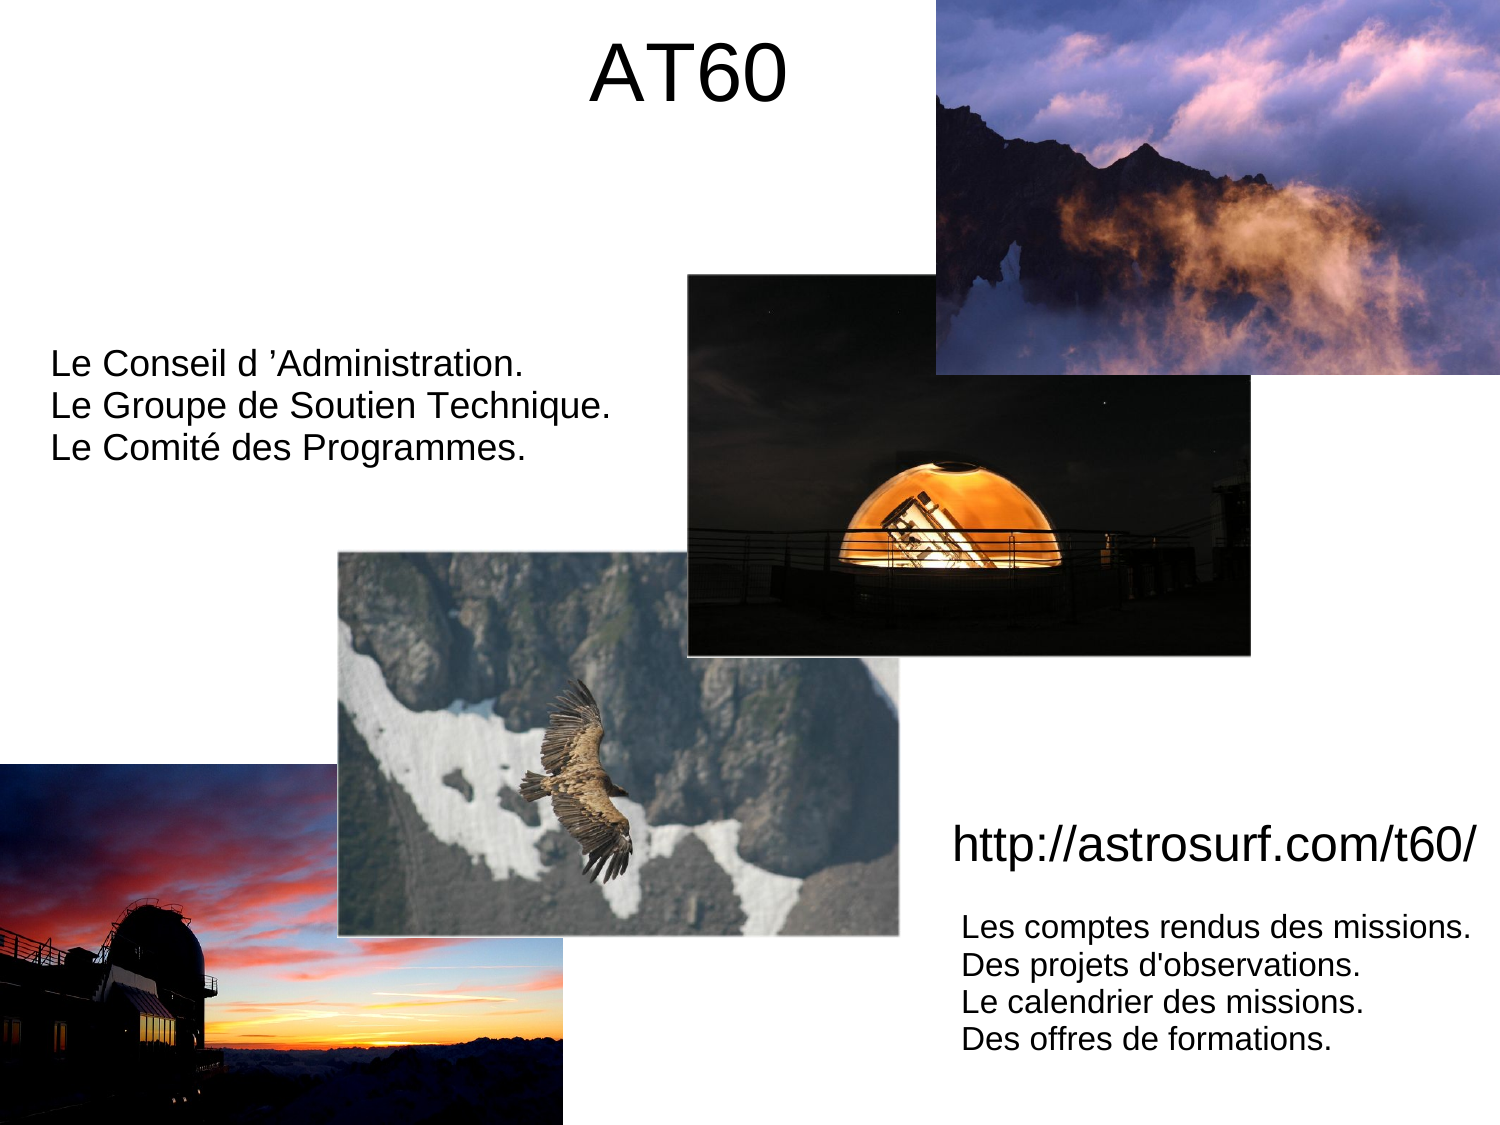

AT60
 Le Conseil d ’Administration.
 Le Groupe de Soutien Technique.
 Le Comité des Programmes.
http://astrosurf.com/t60/
 Les comptes rendus des missions.
 Des projets d'observations.
 Le calendrier des missions.
 Des offres de formations.